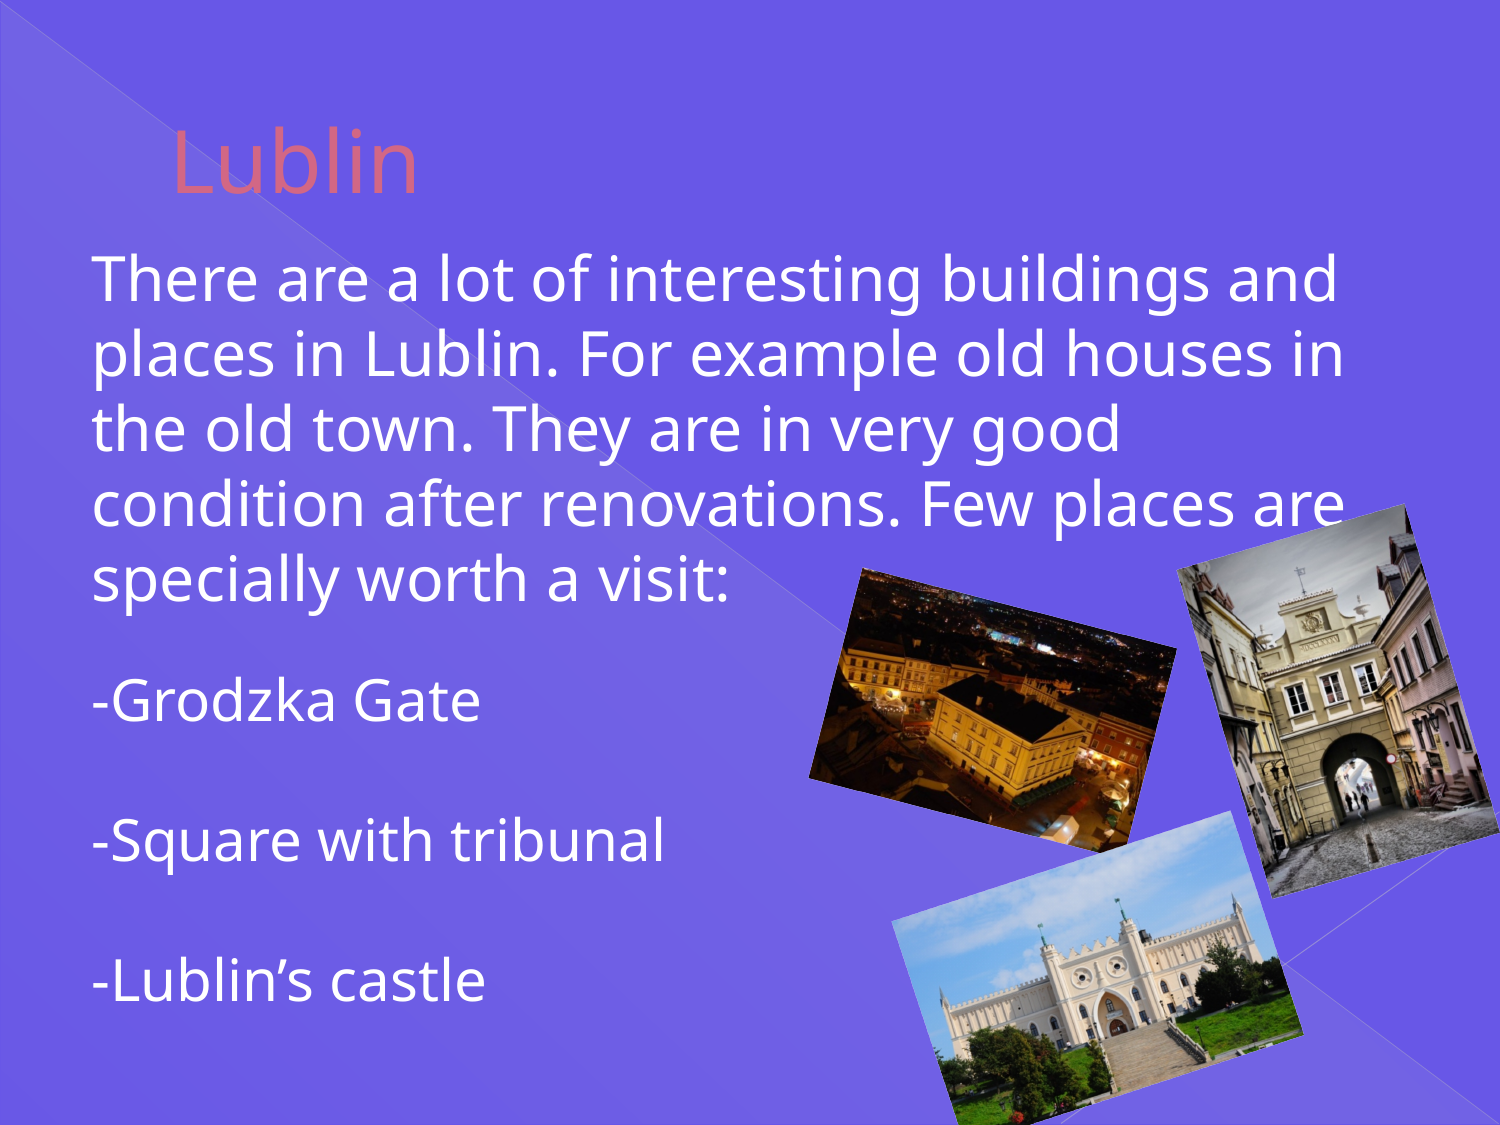

# Lublin
There are a lot of interesting buildings and places in Lublin. For example old houses in the old town. They are in very good condition after renovations. Few places are specially worth a visit:
-Grodzka Gate
-Square with tribunal
-Lublin’s castle